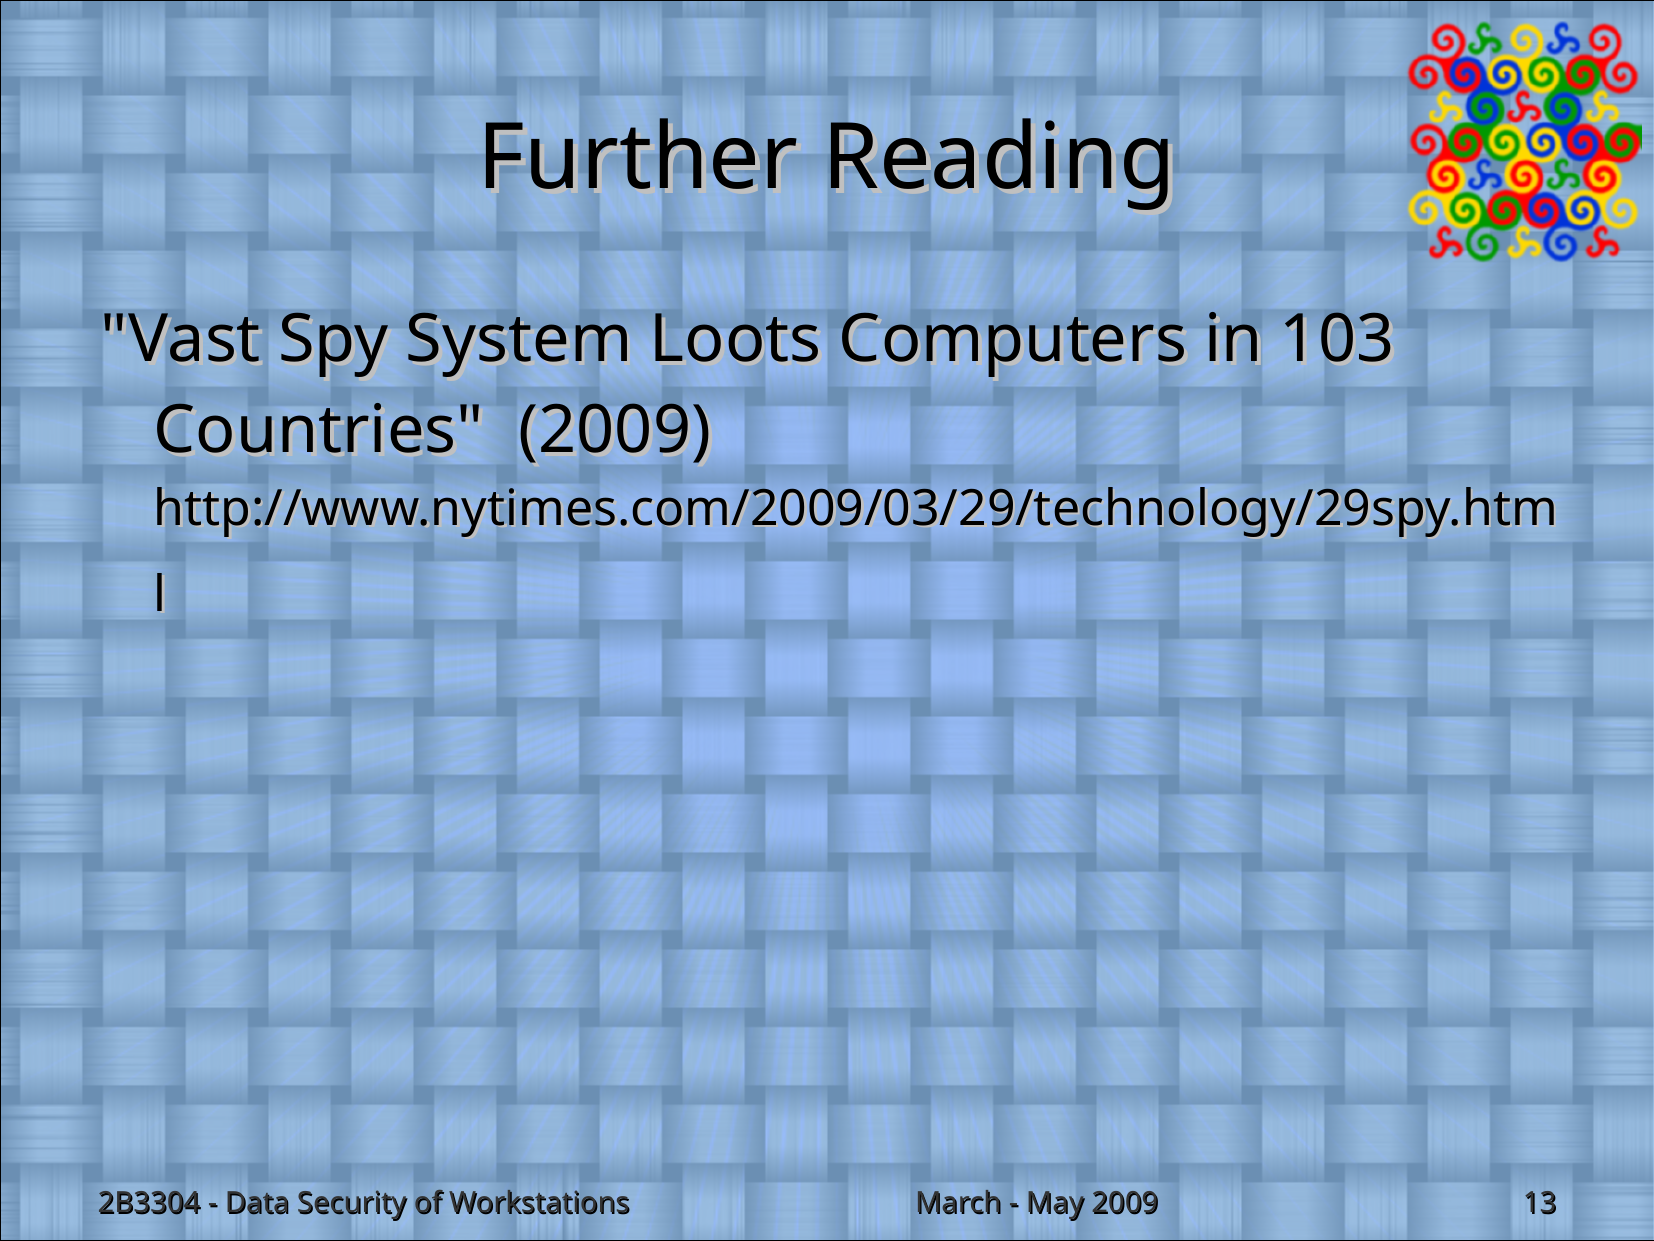

# Further Reading
"Vast Spy System Loots Computers in 103 Countries" (2009)
http://www.nytimes.com/2009/03/29/technology/29spy.html